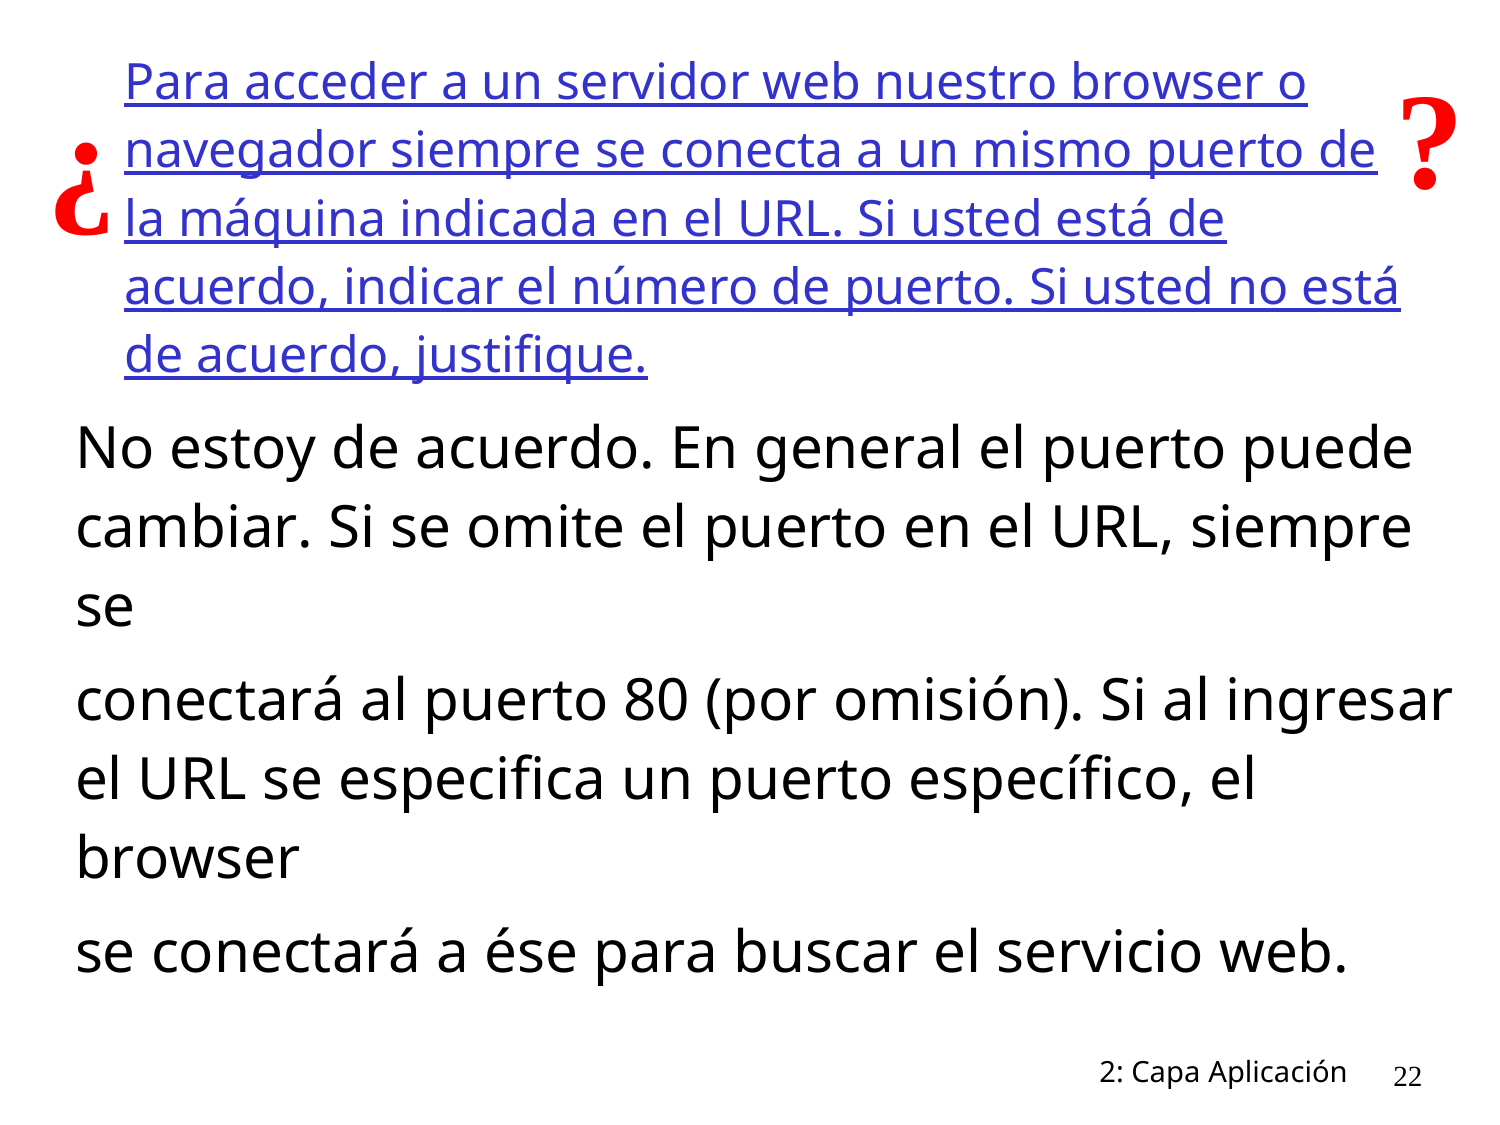

?
# Para acceder a un servidor web nuestro browser o navegador siempre se conecta a un mismo puerto de la máquina indicada en el URL. Si usted está de acuerdo, indicar el número de puerto. Si usted no está de acuerdo, justifique.
¿
No estoy de acuerdo. En general el puerto puede cambiar. Si se omite el puerto en el URL, siempre se
conectará al puerto 80 (por omisión). Si al ingresar el URL se especifica un puerto específico, el browser
se conectará a ése para buscar el servicio web.